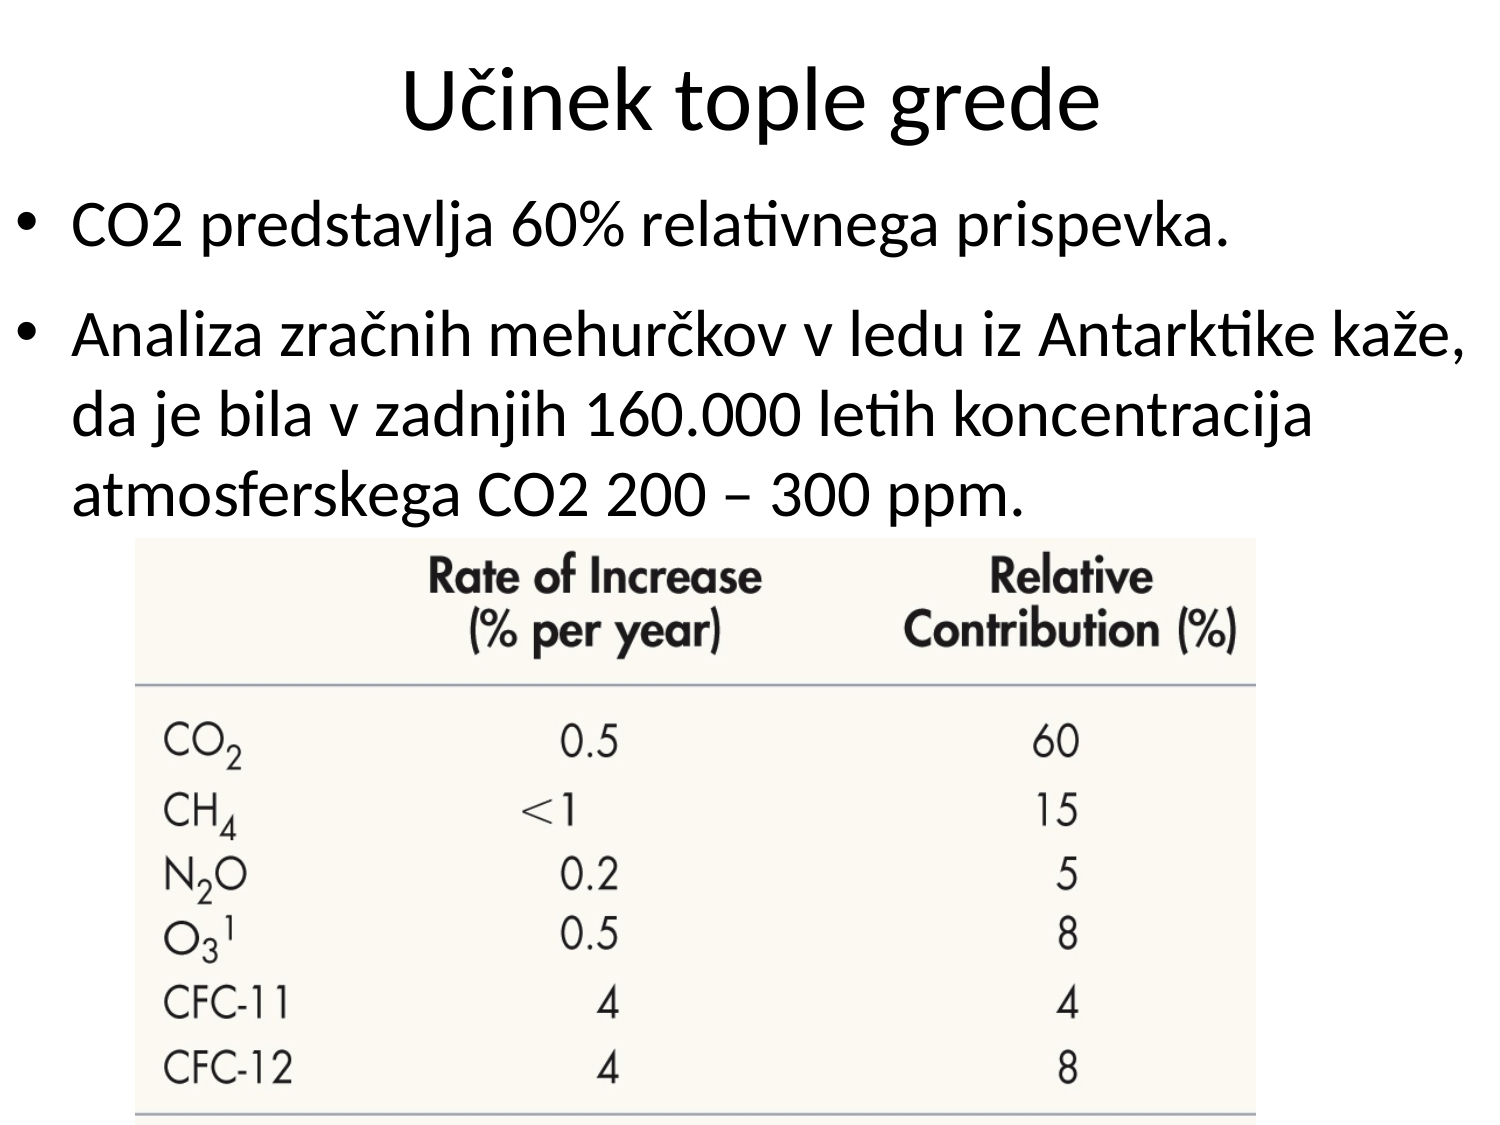

# Učinek tople grede
CO2 predstavlja 60% relativnega prispevka.
Analiza zračnih mehurčkov v ledu iz Antarktike kaže, da je bila v zadnjih 160.000 letih koncentracija atmosferskega CO2 200 – 300 ppm.